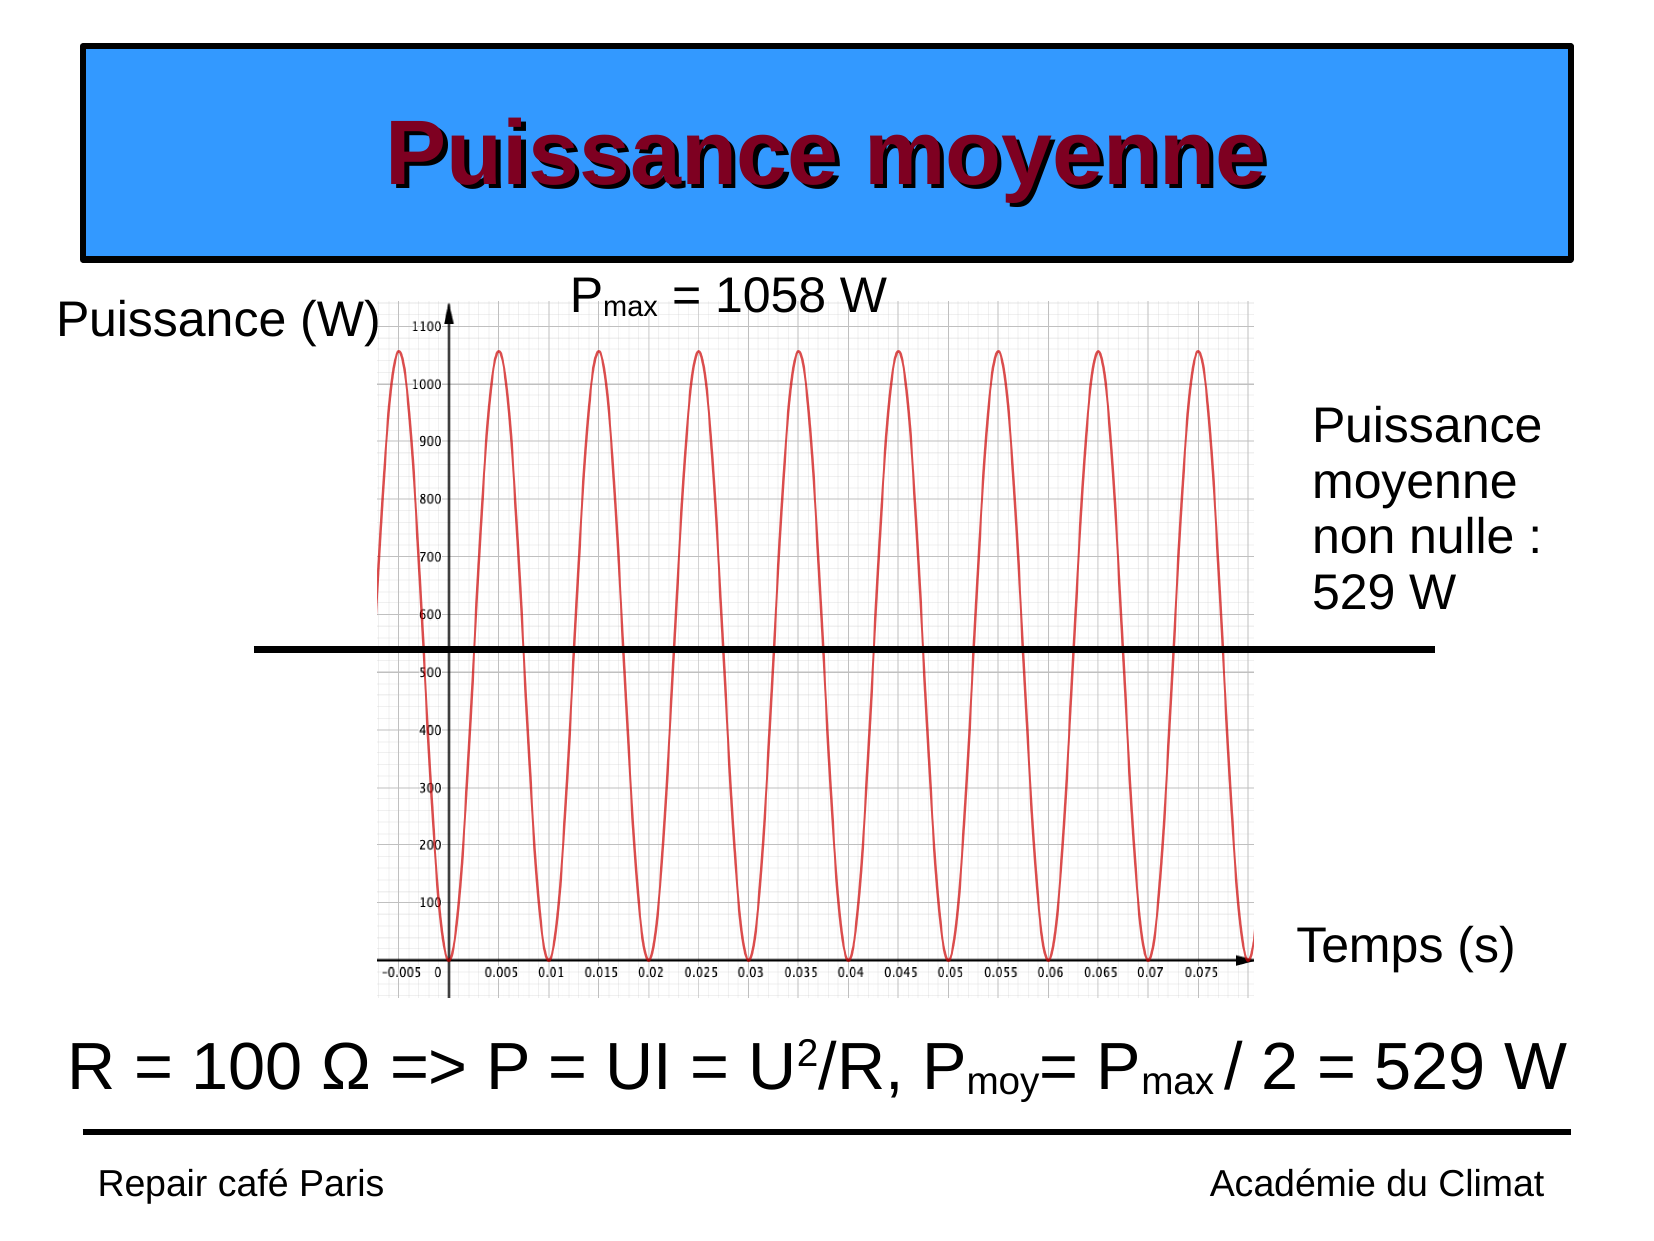

# Puissance moyenne
Pmax = 1058 W
Puissance (W)
Puissance
moyenne
non nulle :
529 W
Temps (s)
R = 100 Ω => P = UI = U2/R, Pmoy= Pmax / 2 = 529 W
Repair café Paris	Académie du Climat